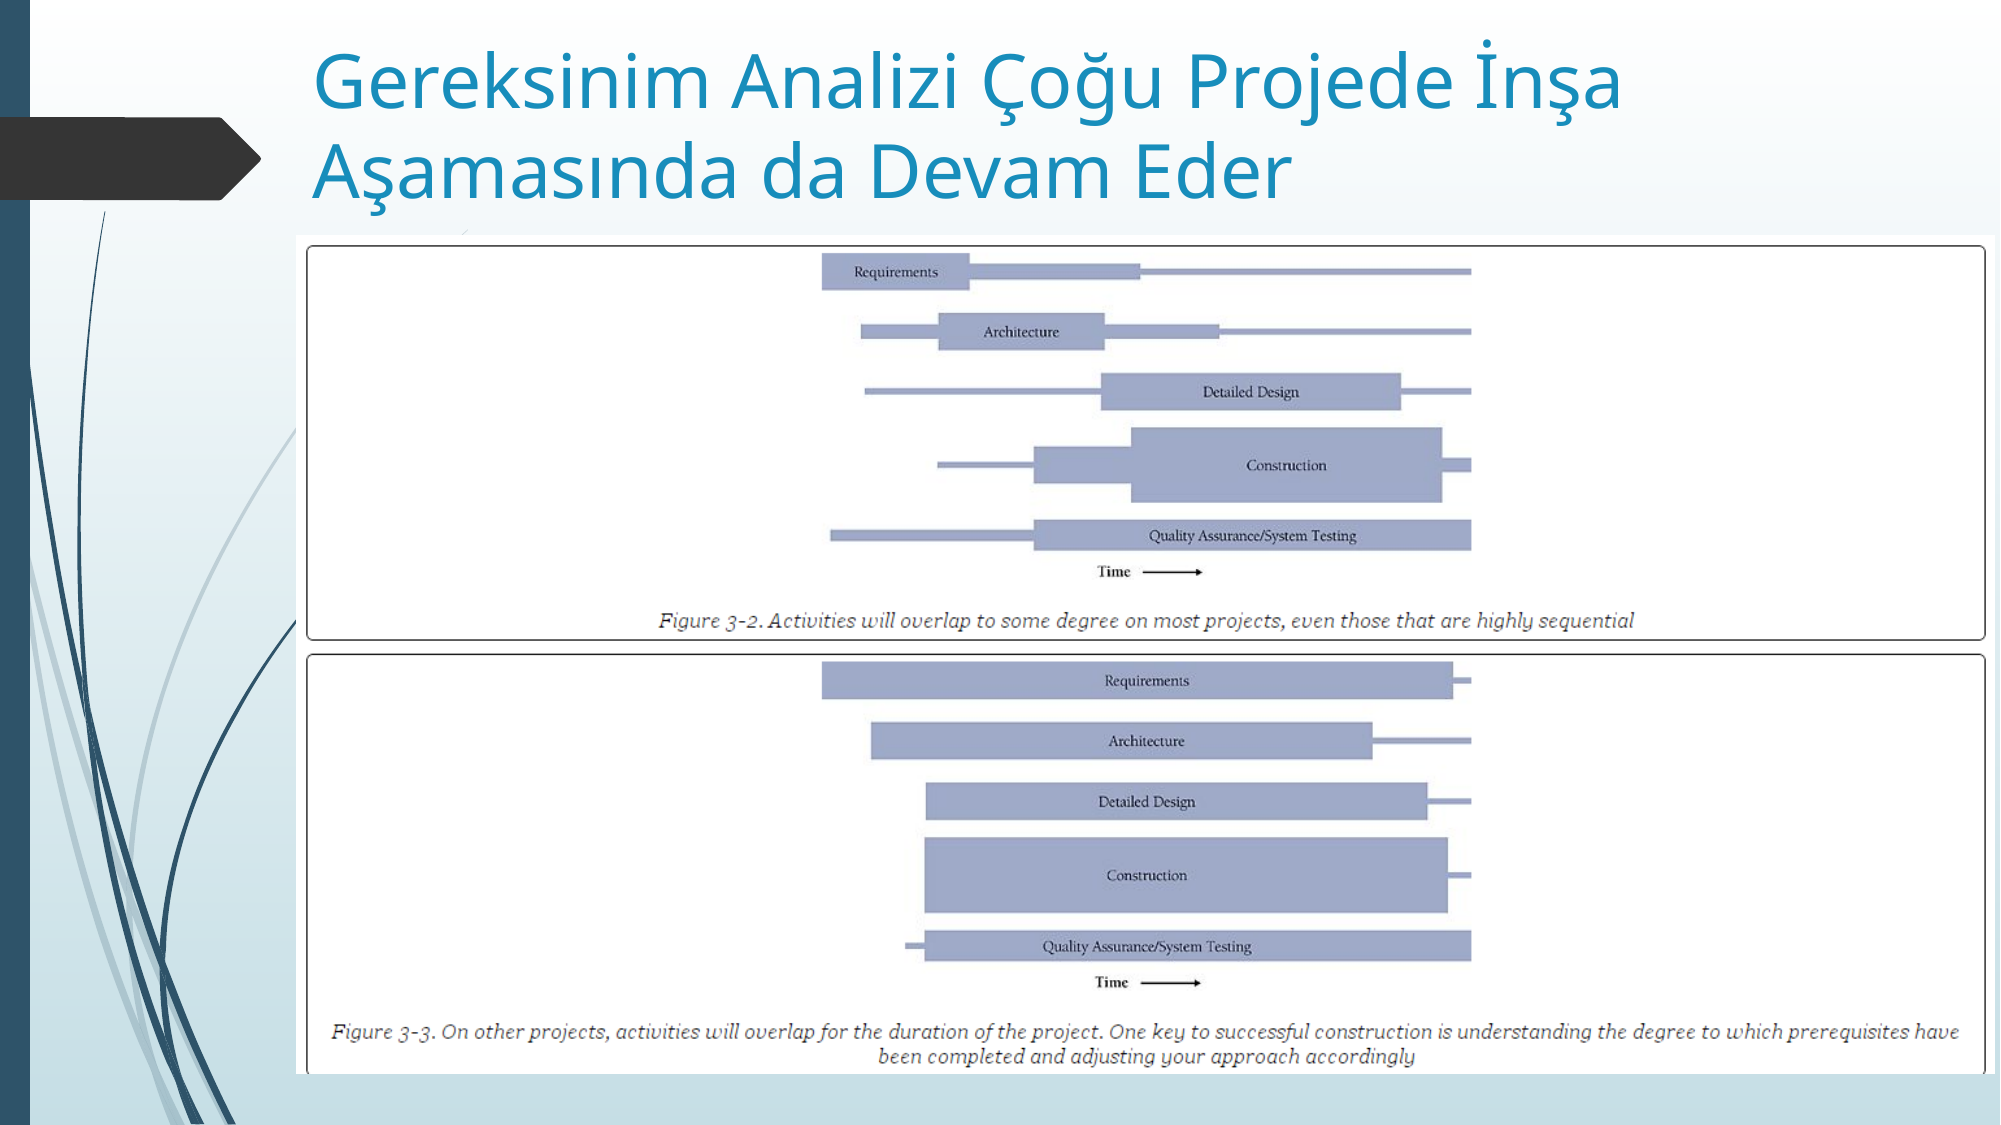

# Gereksinim Analizi Çoğu Projede İnşa Aşamasında da Devam Eder